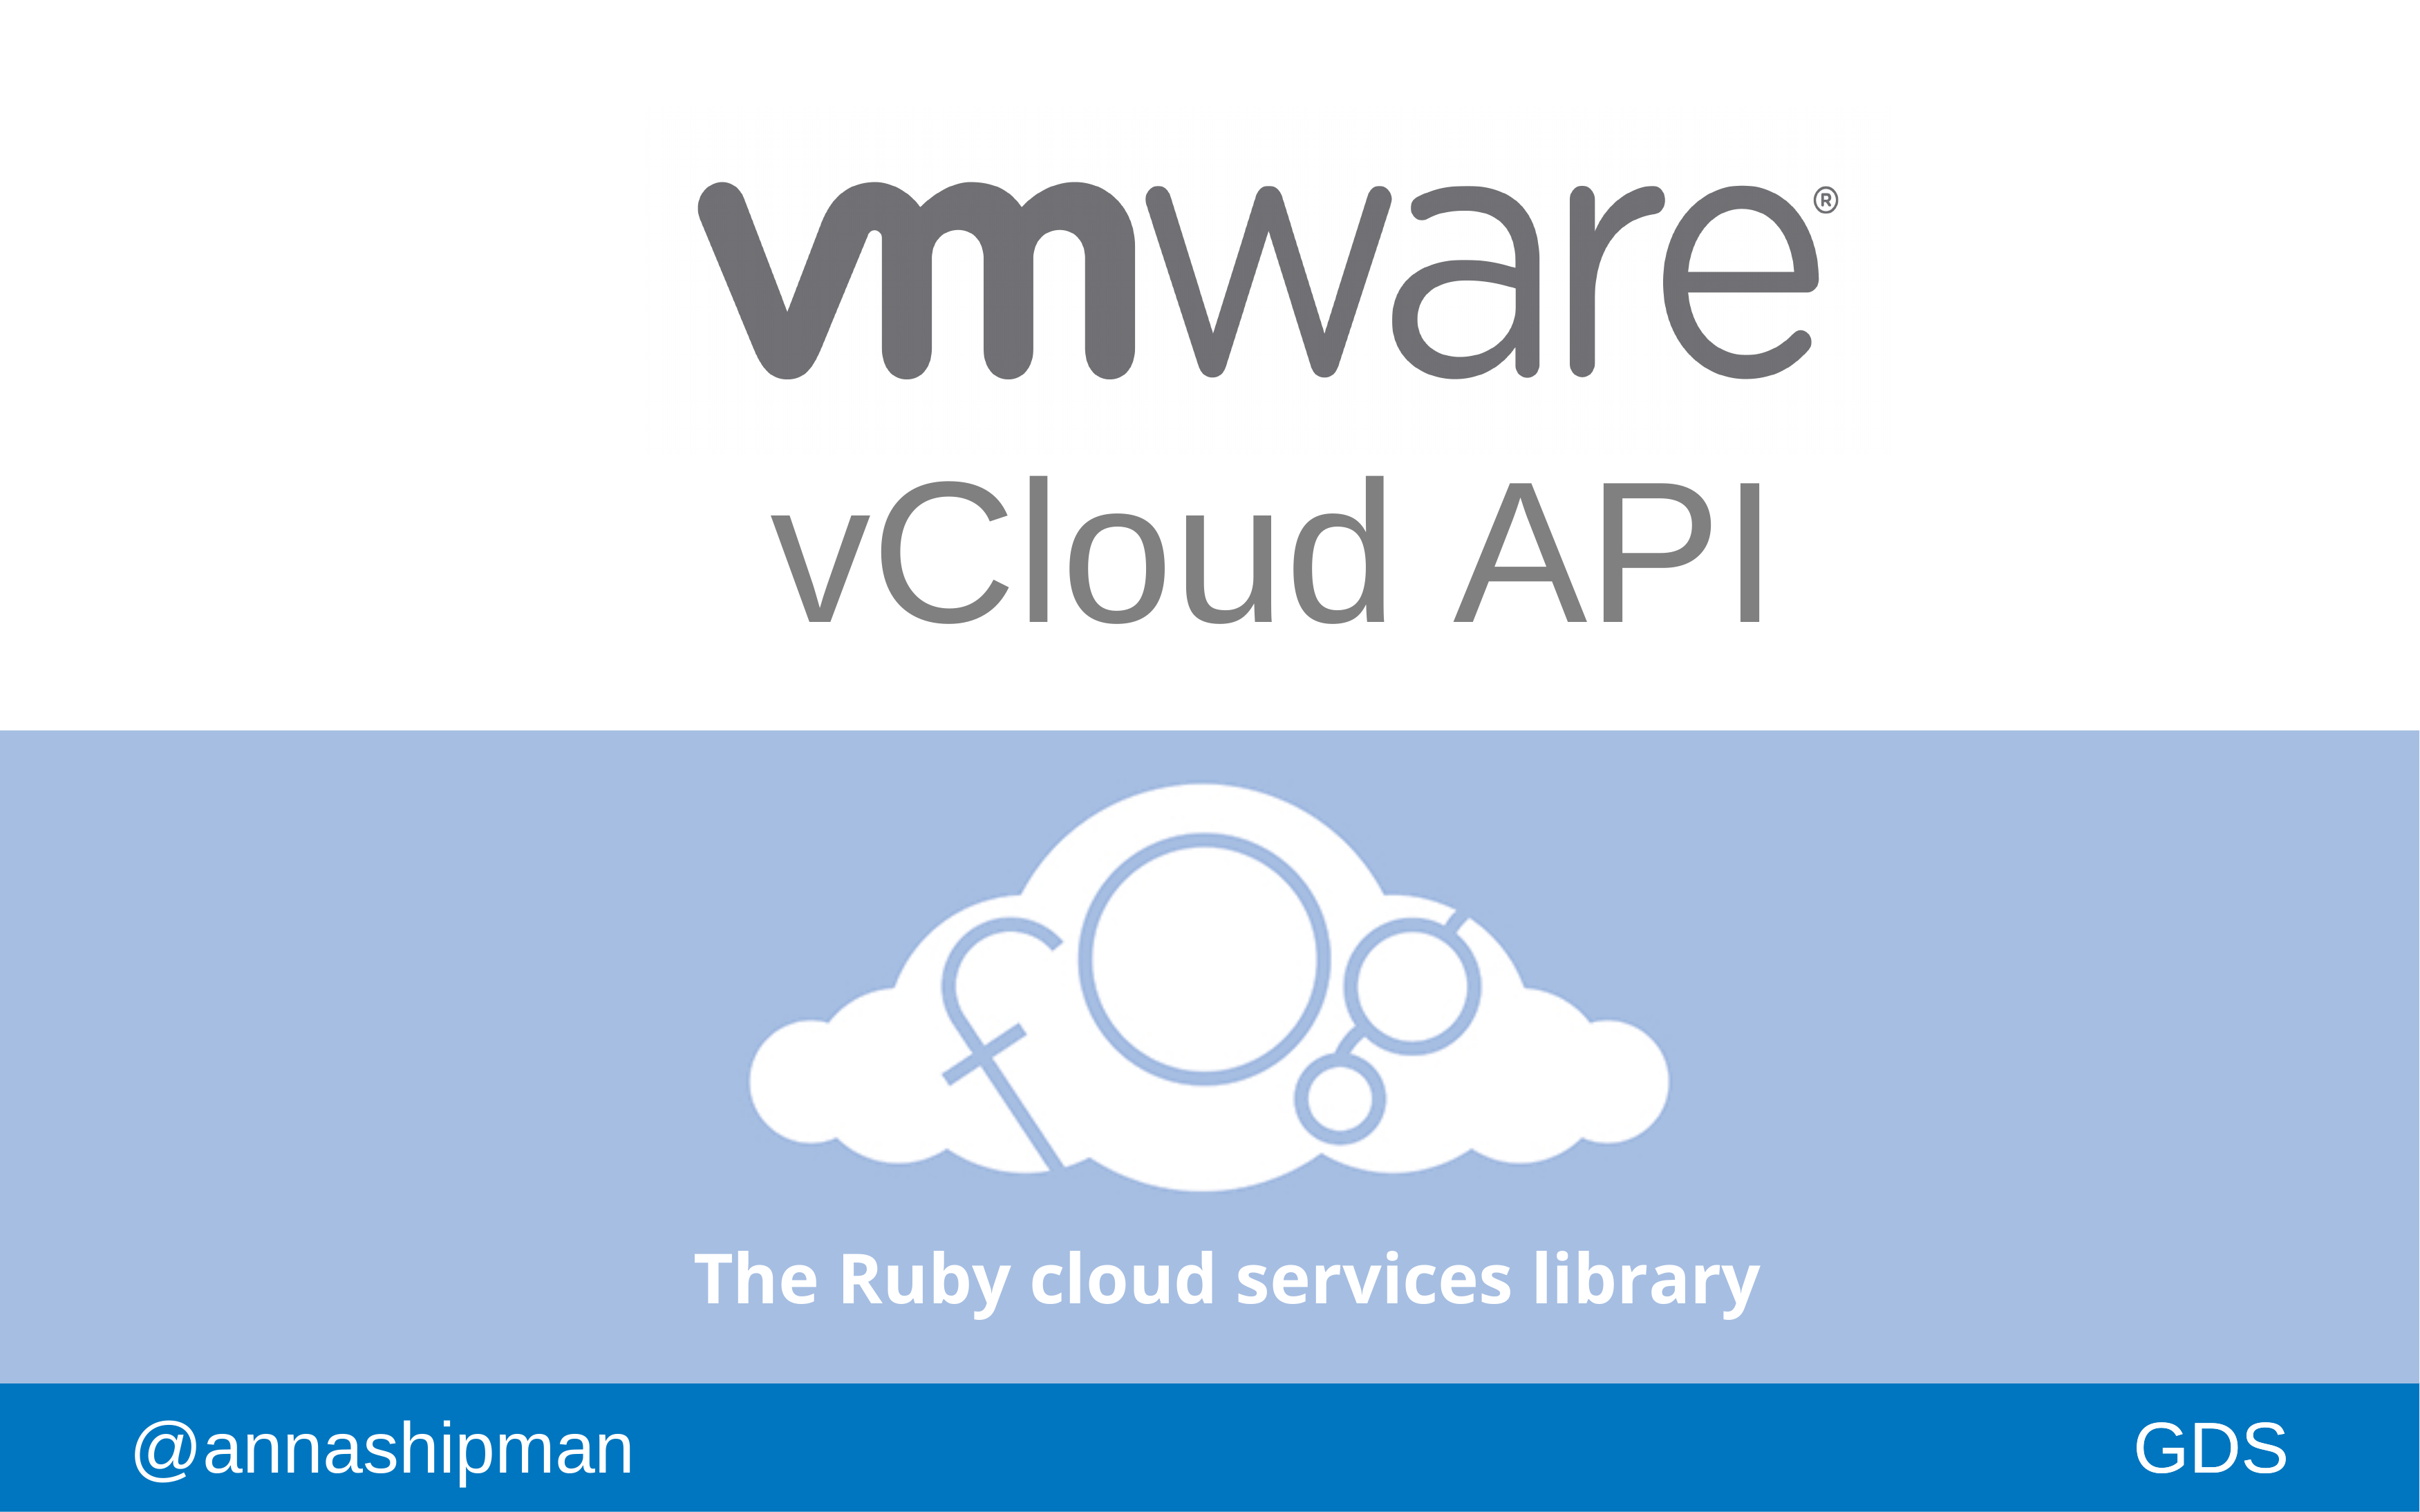

vCloud API
The Ruby cloud services library